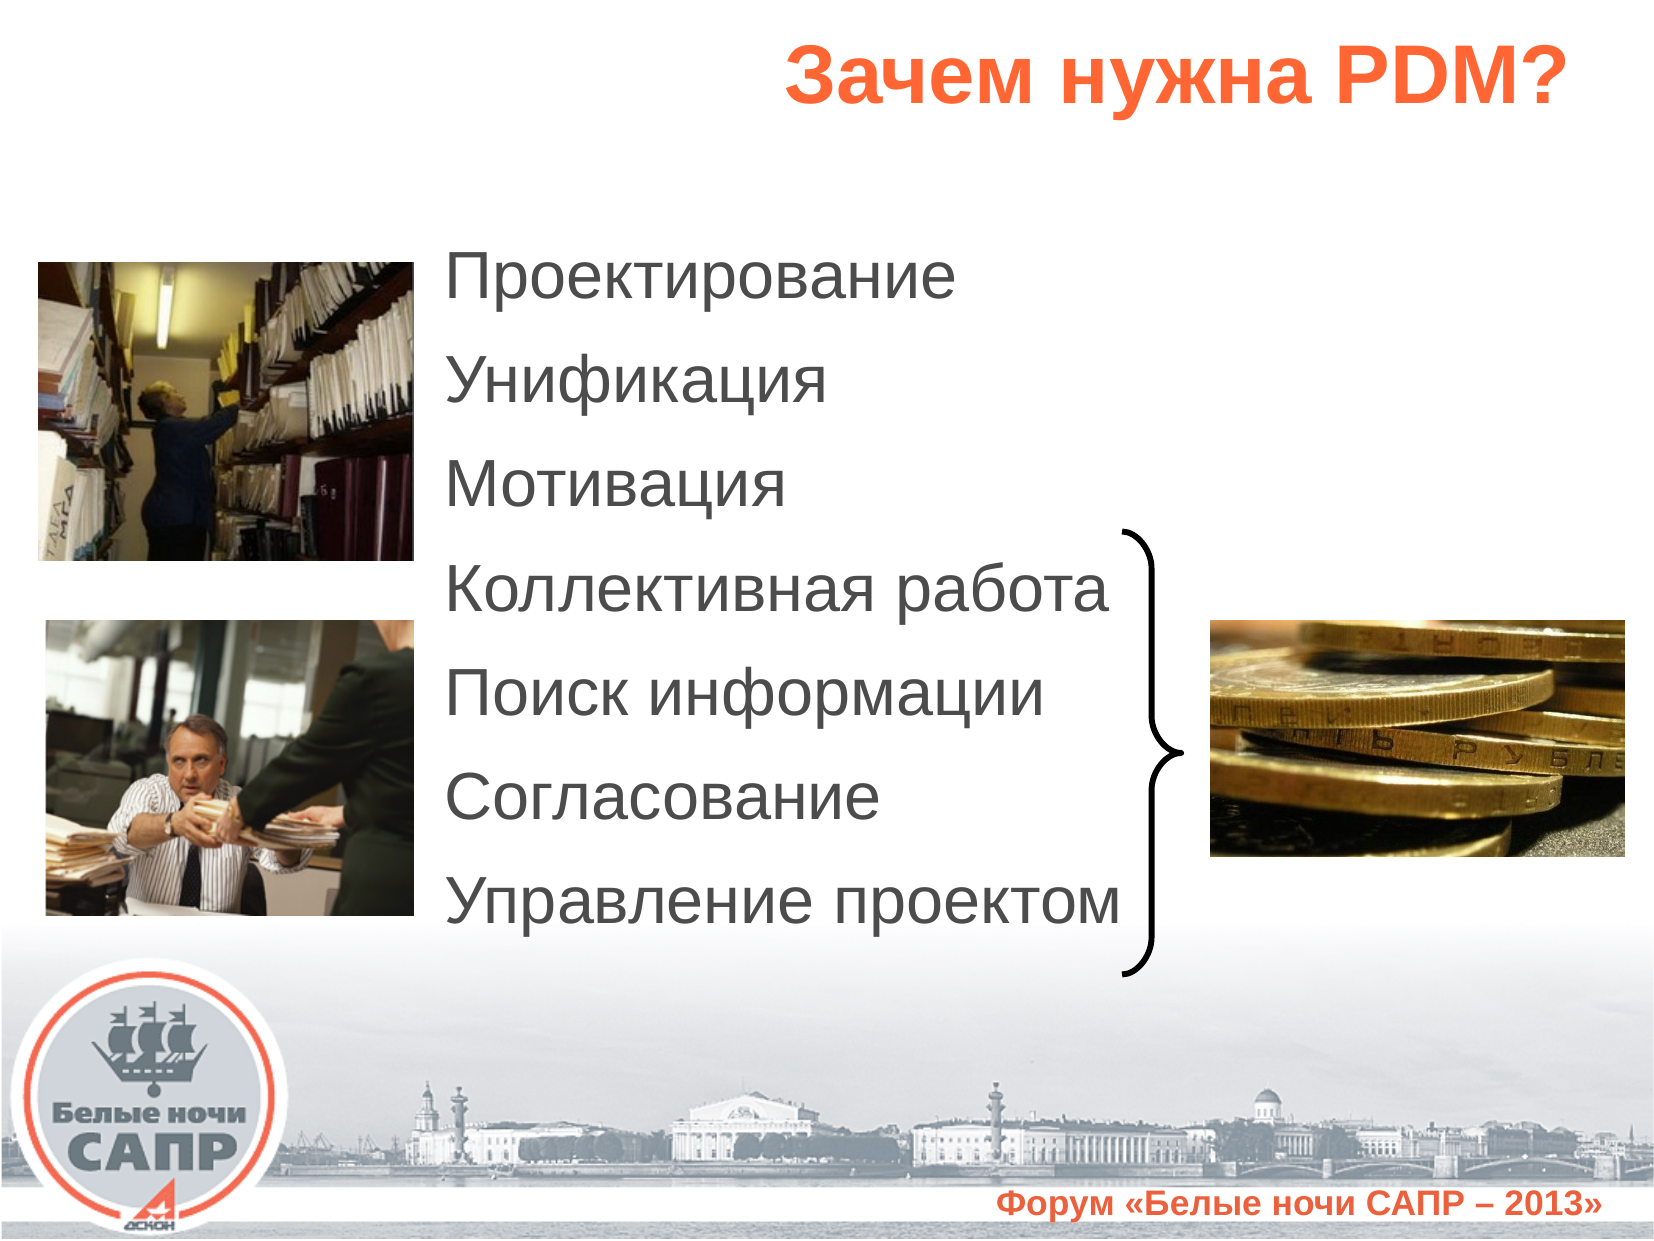

# Зачем нужна PDM?
Проектирование
Унификация
Мотивация
Коллективная работа
Поиск информации
Согласование
Управление проектом